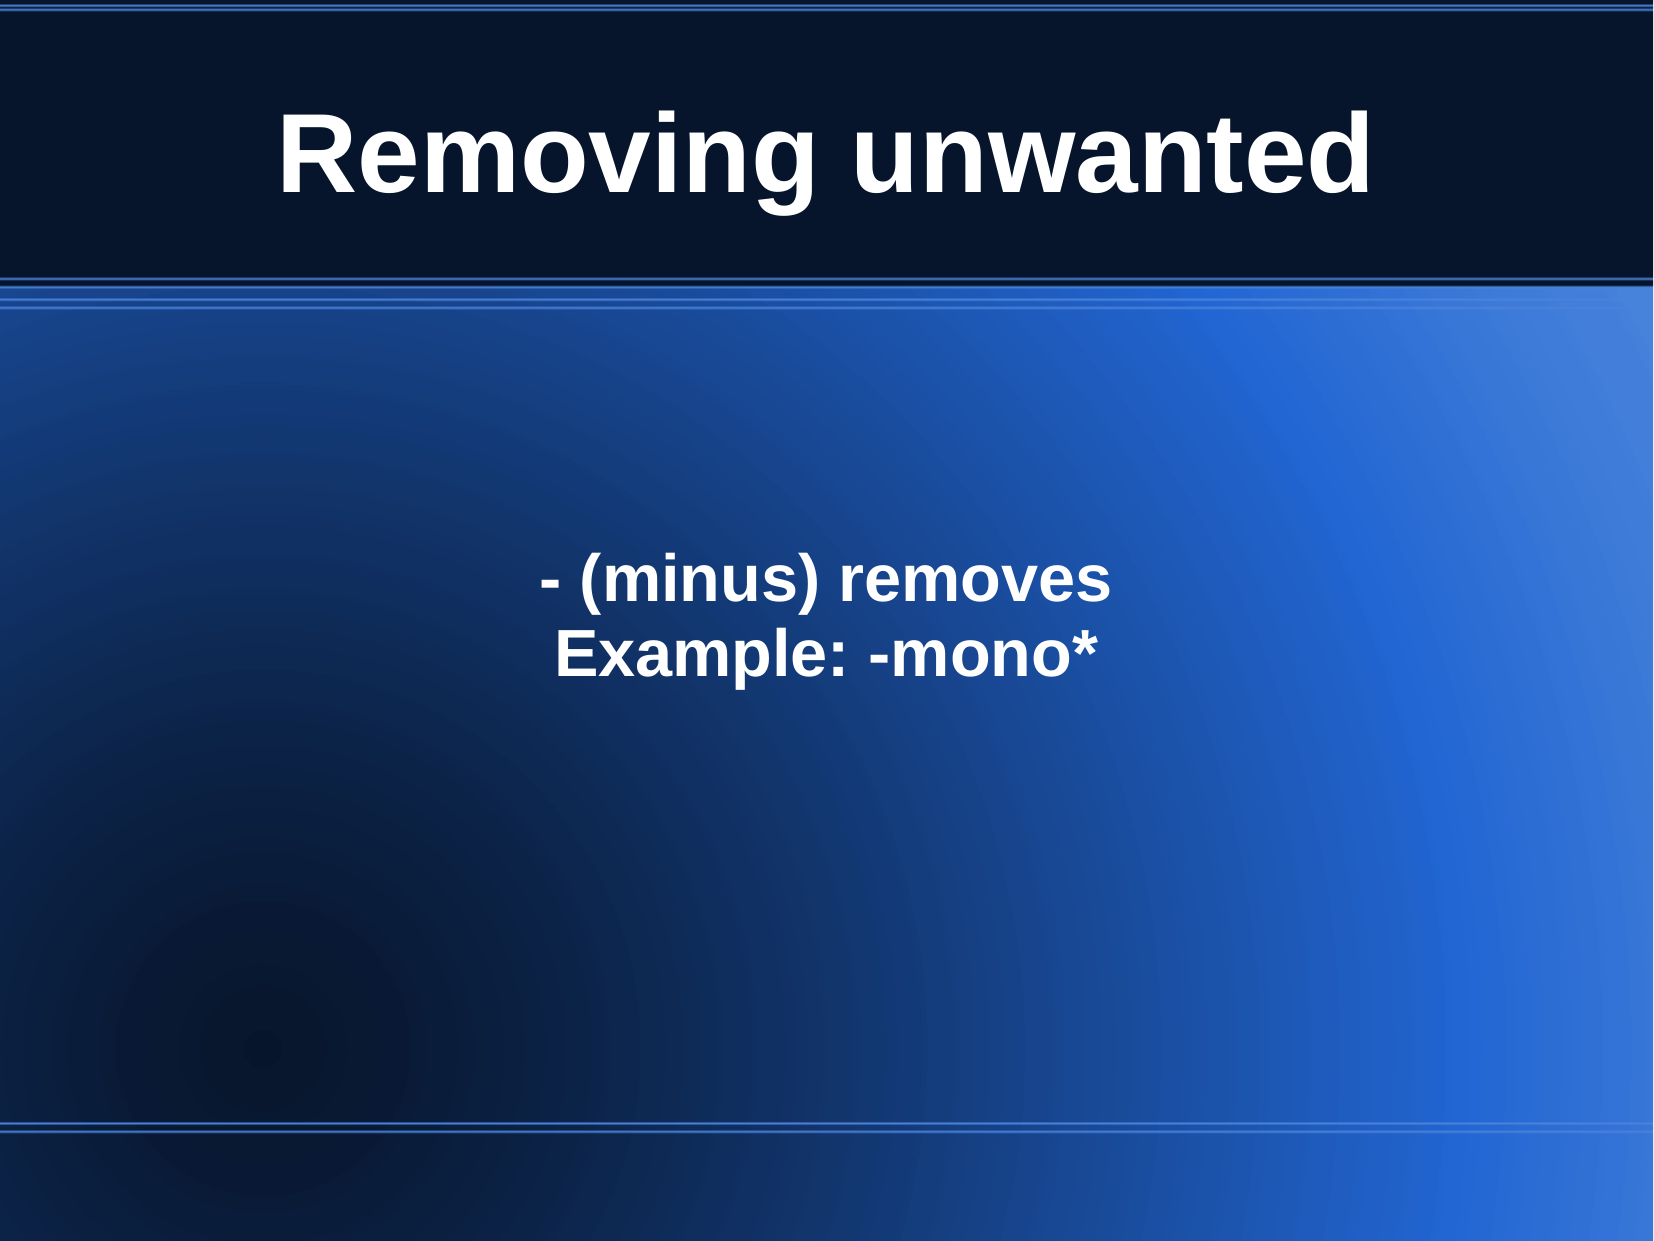

- (minus) removes
Example: -mono*
# Removing unwanted